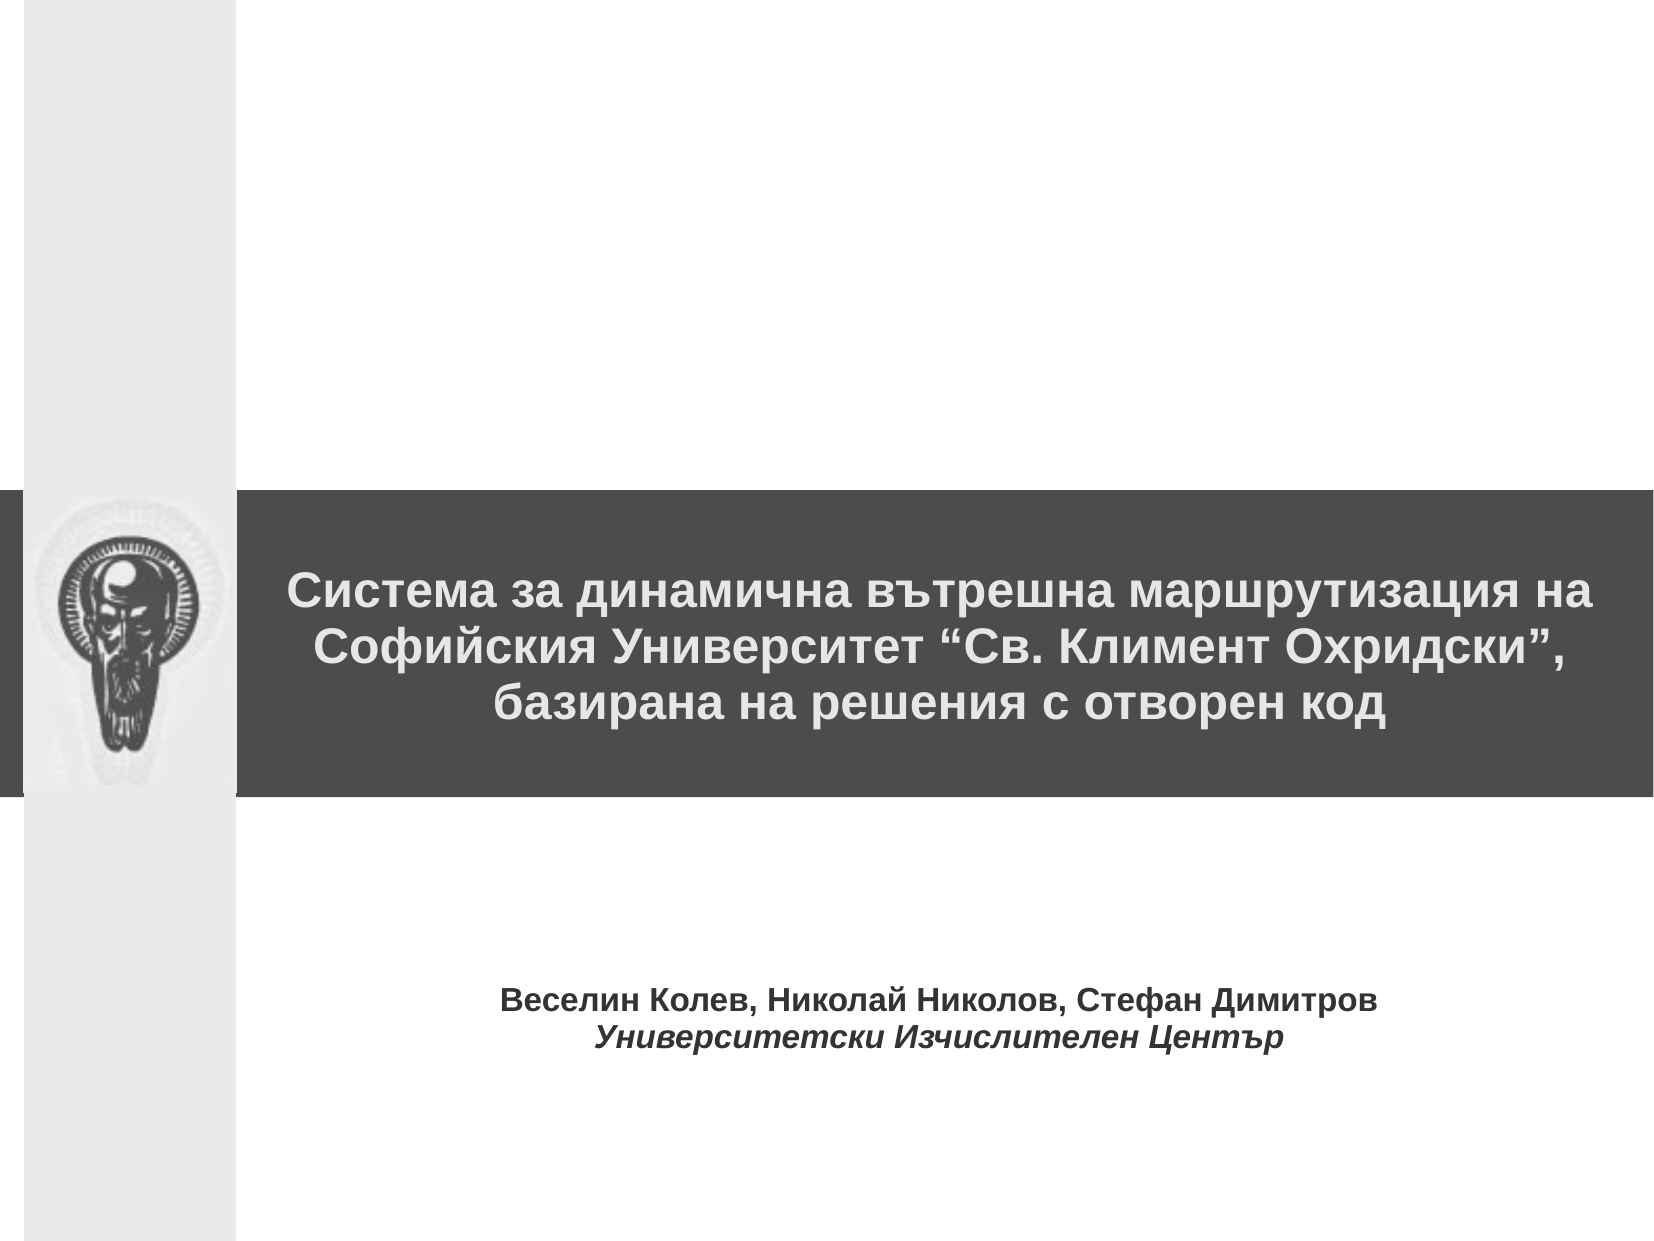

Система за динамична вътрешна маршрутизация на
Софийския Университет “Св. Климент Охридски”,
базирана на решения с отворен код
Веселин Колев, Николай Николов, Стефан Димитров
Университетски Изчислителен Център